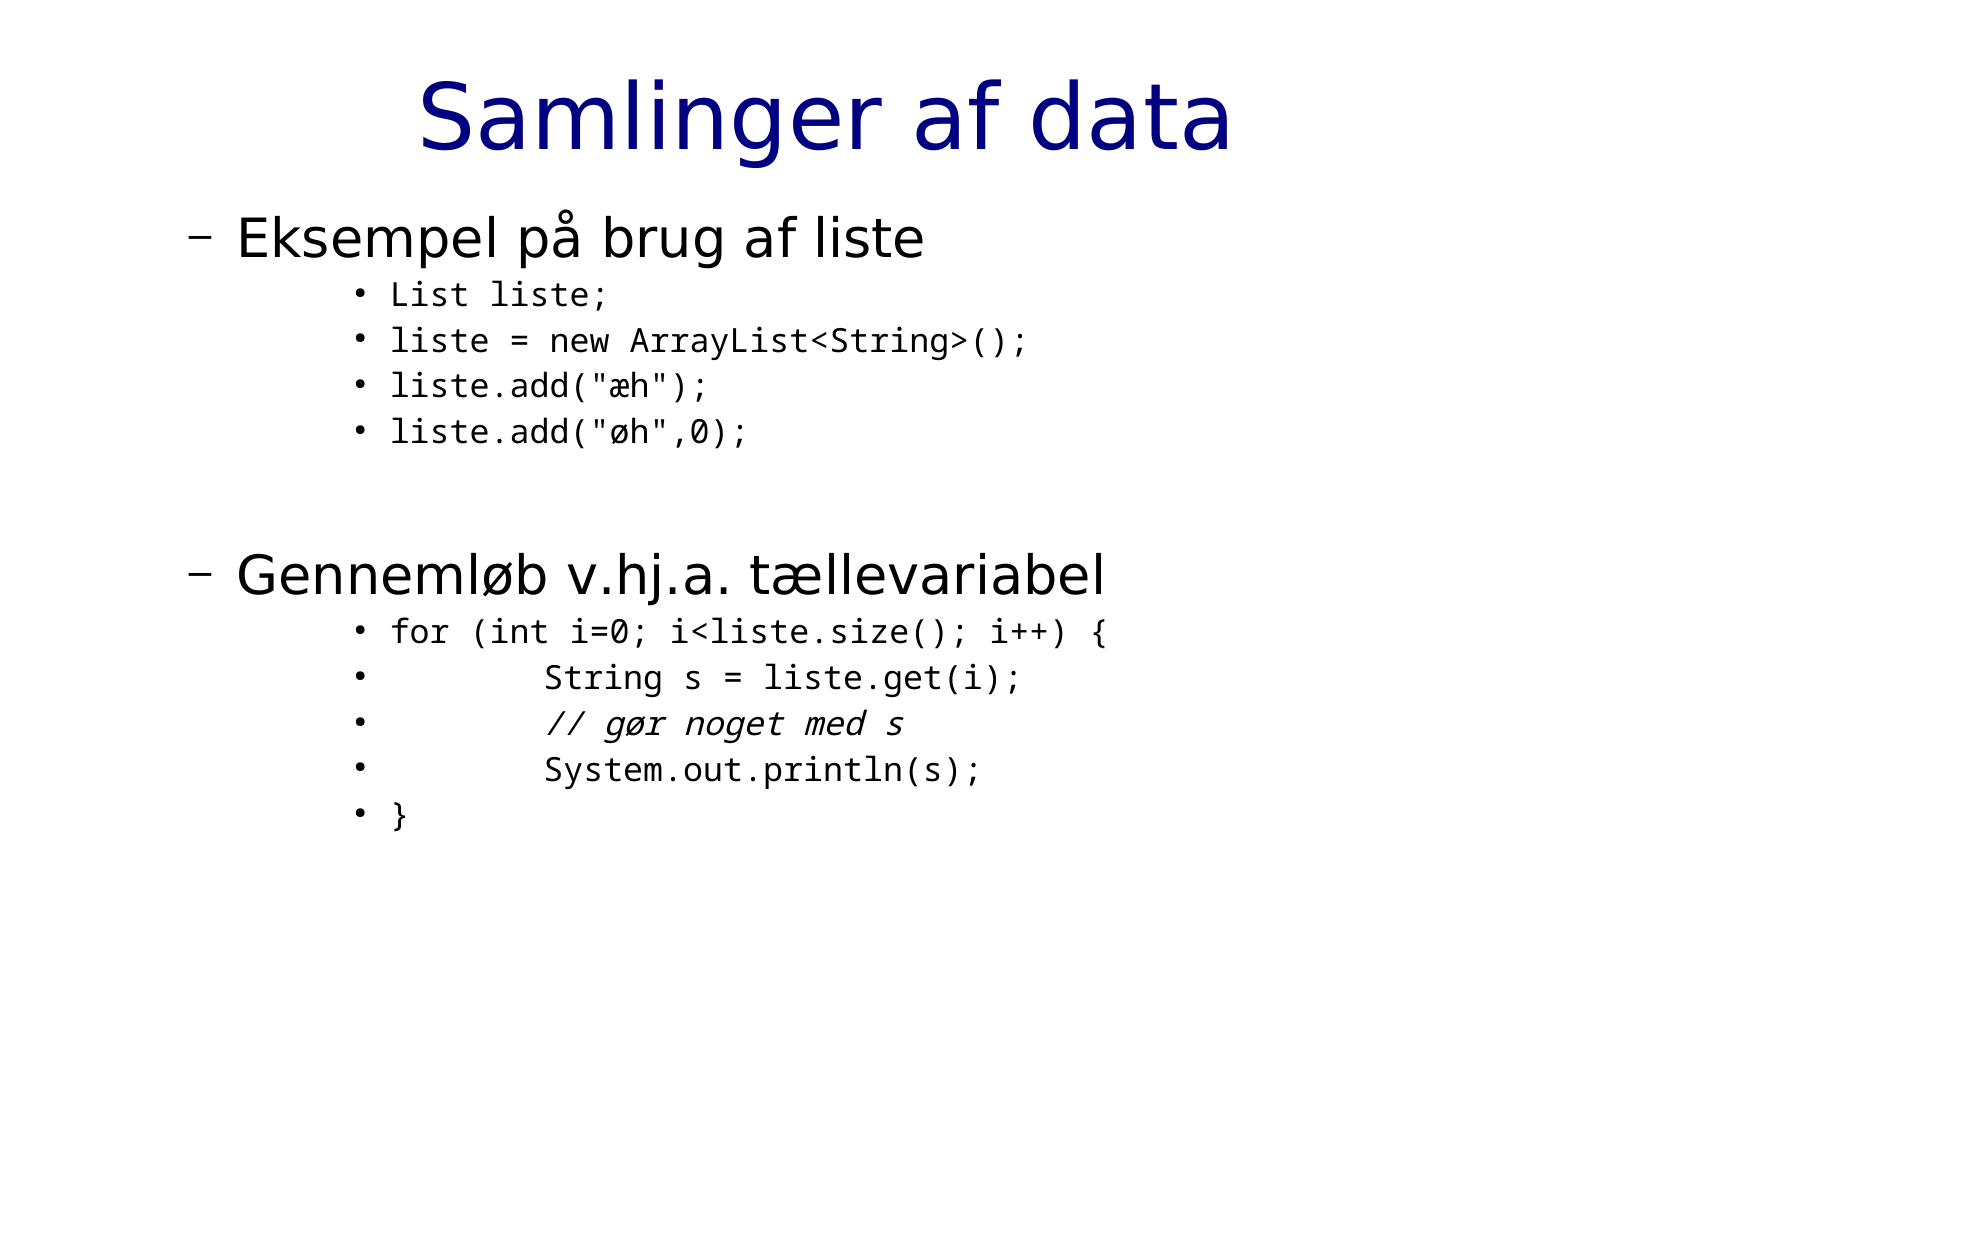

# Samlinger af data
Eksempel på brug af liste
List liste;
liste = new ArrayList<String>();
liste.add("æh");
liste.add("øh",0);
Gennemløb v.hj.a. tællevariabel
for (int i=0; i<liste.size(); i++) {
	String s = liste.get(i);
	// gør noget med s
	System.out.println(s);
}